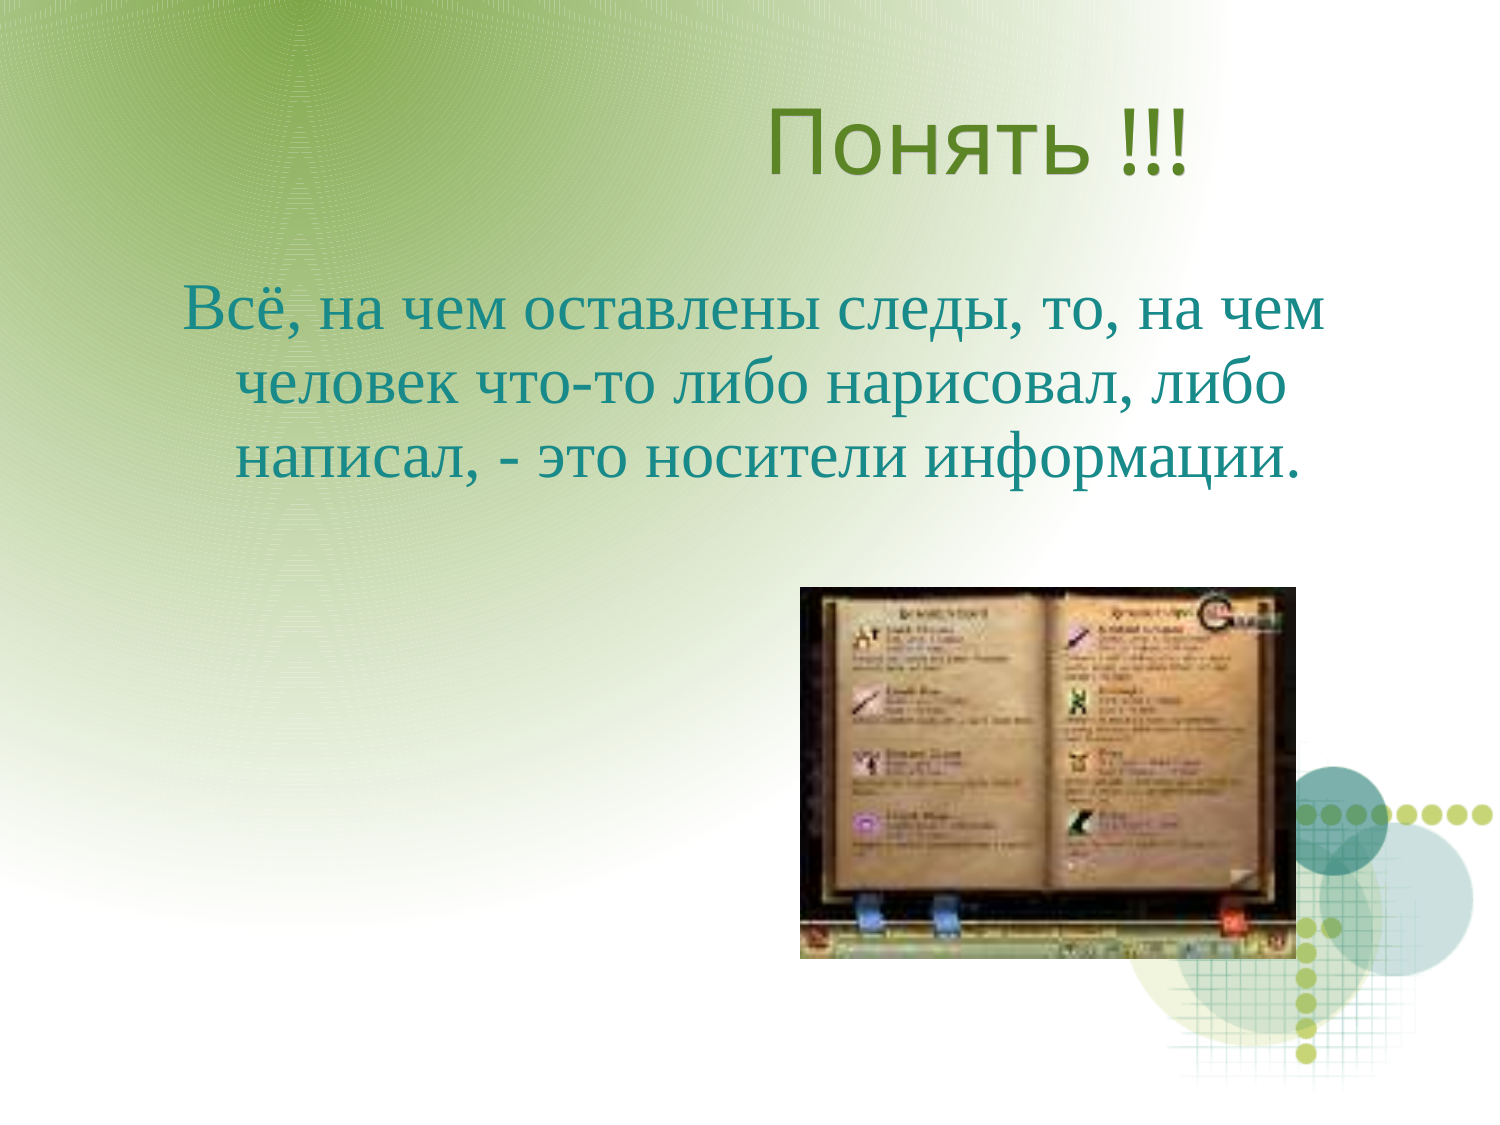

# Понять !!!
Всё, на чем оставлены следы, то, на чем человек что-то либо нарисовал, либо написал, - это носители информации.